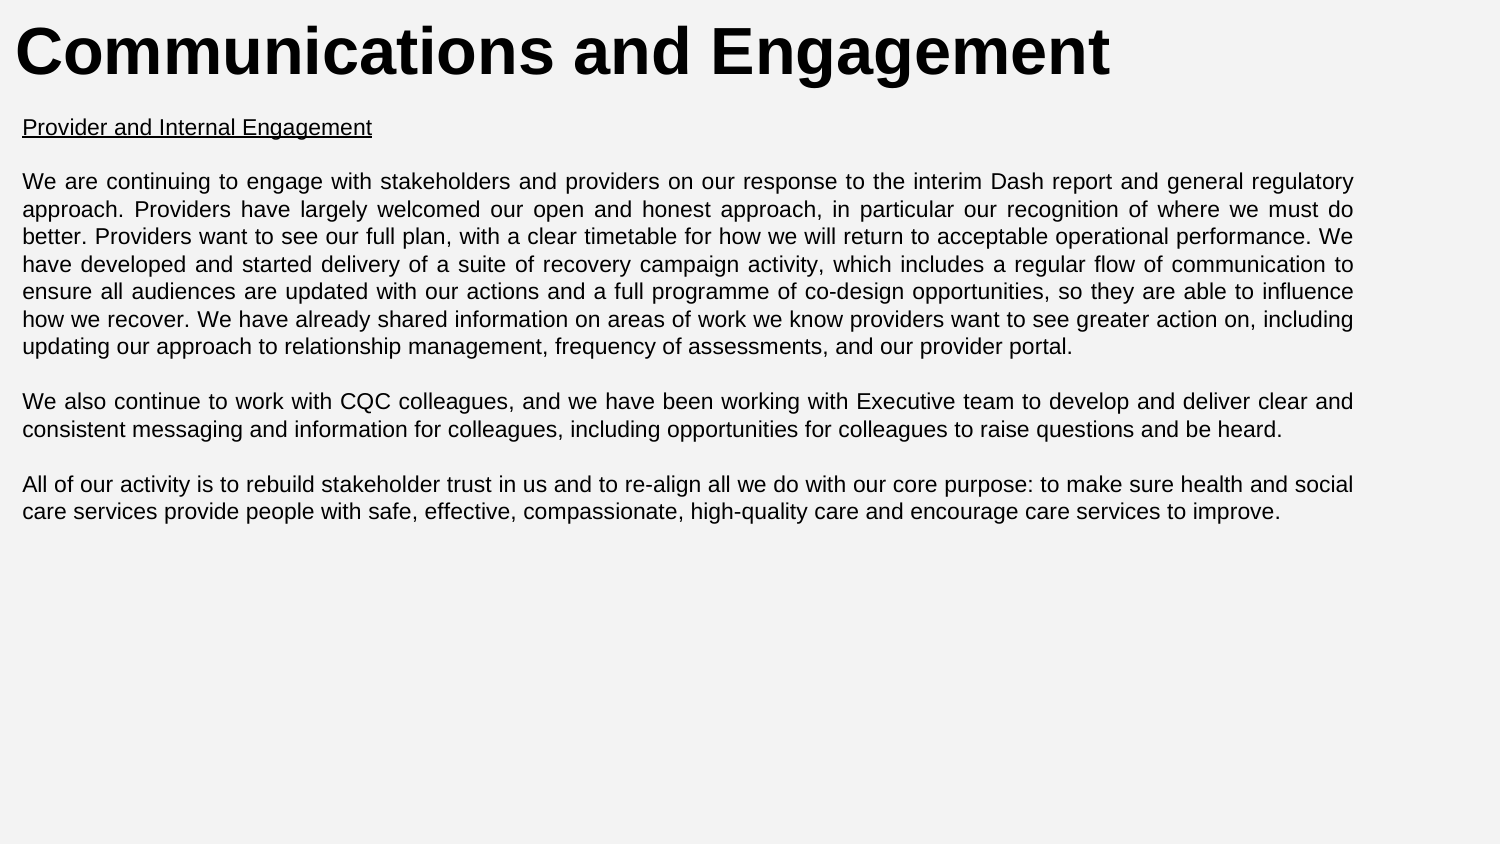

# Communications and Engagement
Provider and Internal Engagement
We are continuing to engage with stakeholders and providers on our response to the interim Dash report and general regulatory approach. Providers have largely welcomed our open and honest approach, in particular our recognition of where we must do better. Providers want to see our full plan, with a clear timetable for how we will return to acceptable operational performance. We have developed and started delivery of a suite of recovery campaign activity, which includes a regular flow of communication to ensure all audiences are updated with our actions and a full programme of co-design opportunities, so they are able to influence how we recover. We have already shared information on areas of work we know providers want to see greater action on, including updating our approach to relationship management, frequency of assessments, and our provider portal.
We also continue to work with CQC colleagues, and we have been working with Executive team to develop and deliver clear and consistent messaging and information for colleagues, including opportunities for colleagues to raise questions and be heard.
All of our activity is to rebuild stakeholder trust in us and to re-align all we do with our core purpose: to make sure health and social care services provide people with safe, effective, compassionate, high-quality care and encourage care services to improve.